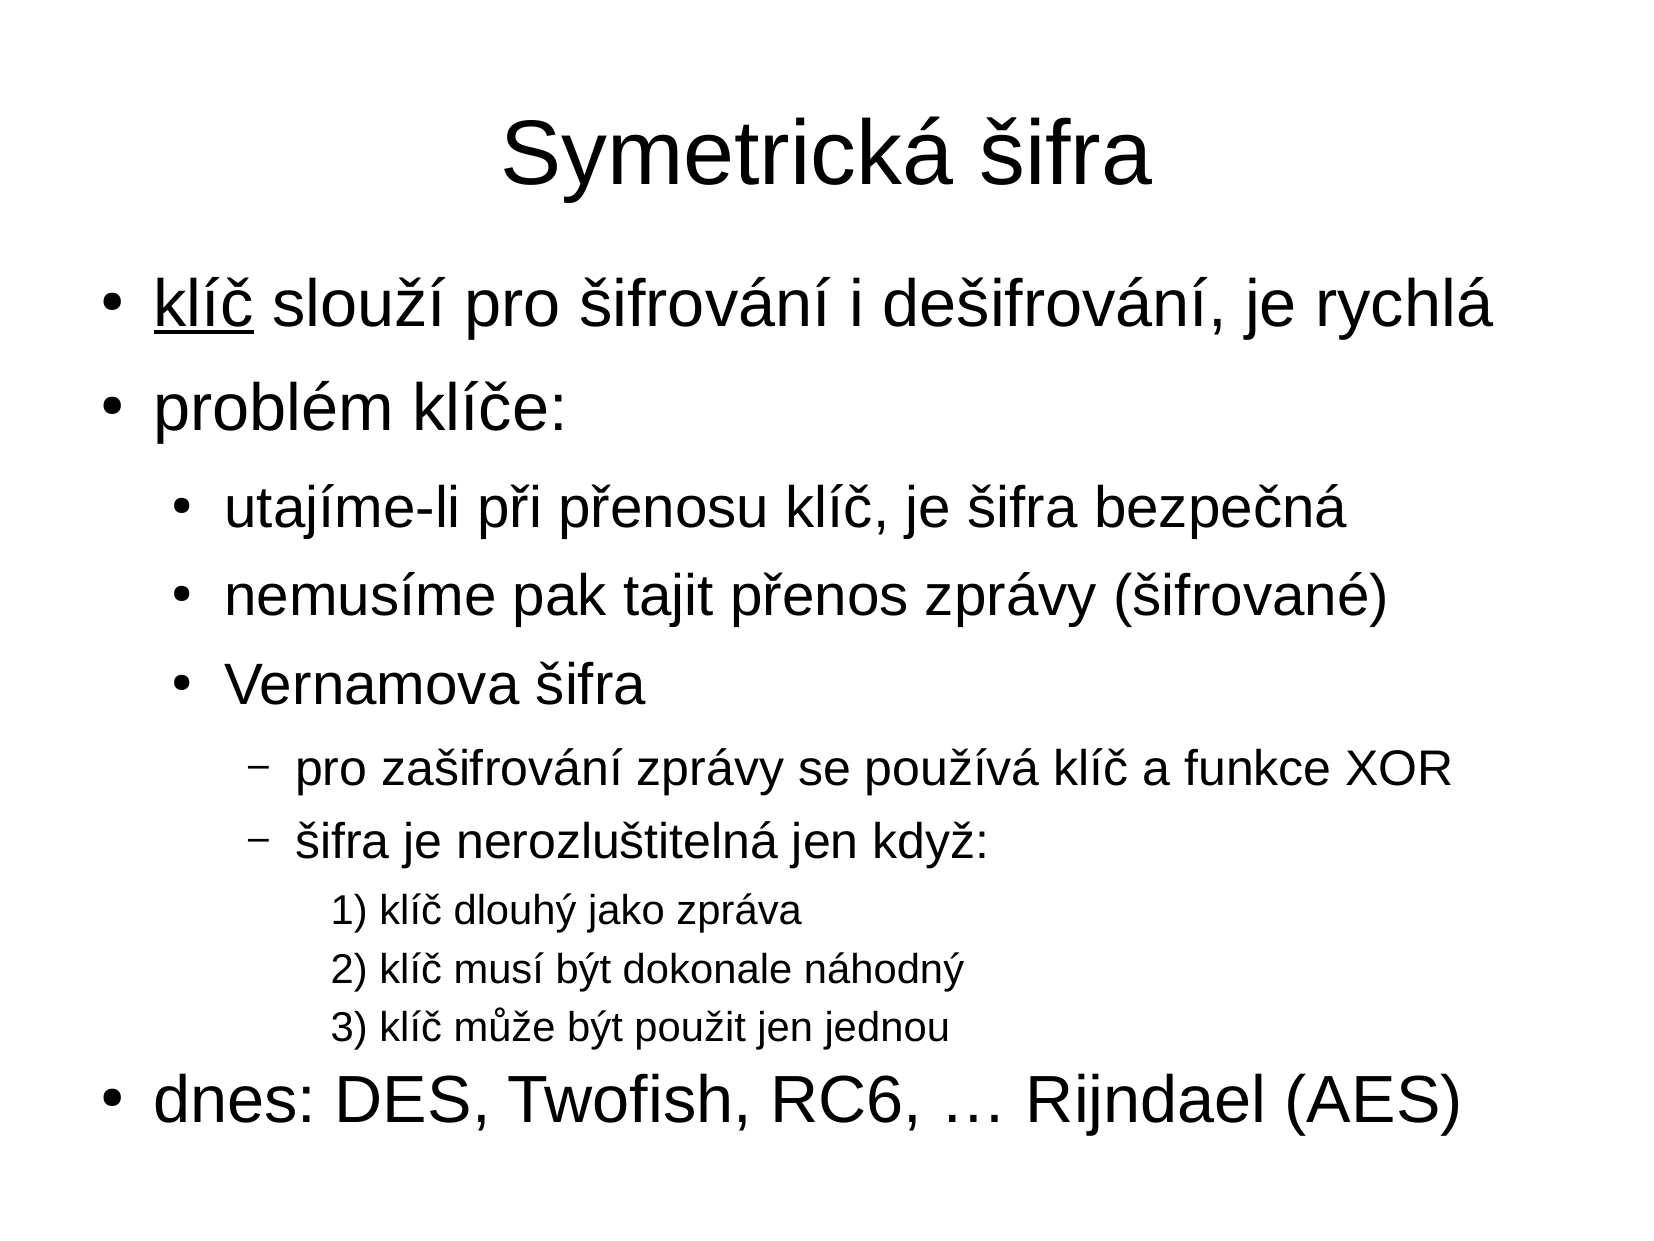

# Symetrická šifra
klíč slouží pro šifrování i dešifrování, je rychlá
problém klíče:
utajíme-li při přenosu klíč, je šifra bezpečná
nemusíme pak tajit přenos zprávy (šifrované)
Vernamova šifra
pro zašifrování zprávy se používá klíč a funkce XOR
šifra je nerozluštitelná jen když:
 klíč dlouhý jako zpráva
 klíč musí být dokonale náhodný
 klíč může být použit jen jednou
dnes: DES, Twofish, RC6, … Rijndael (AES)